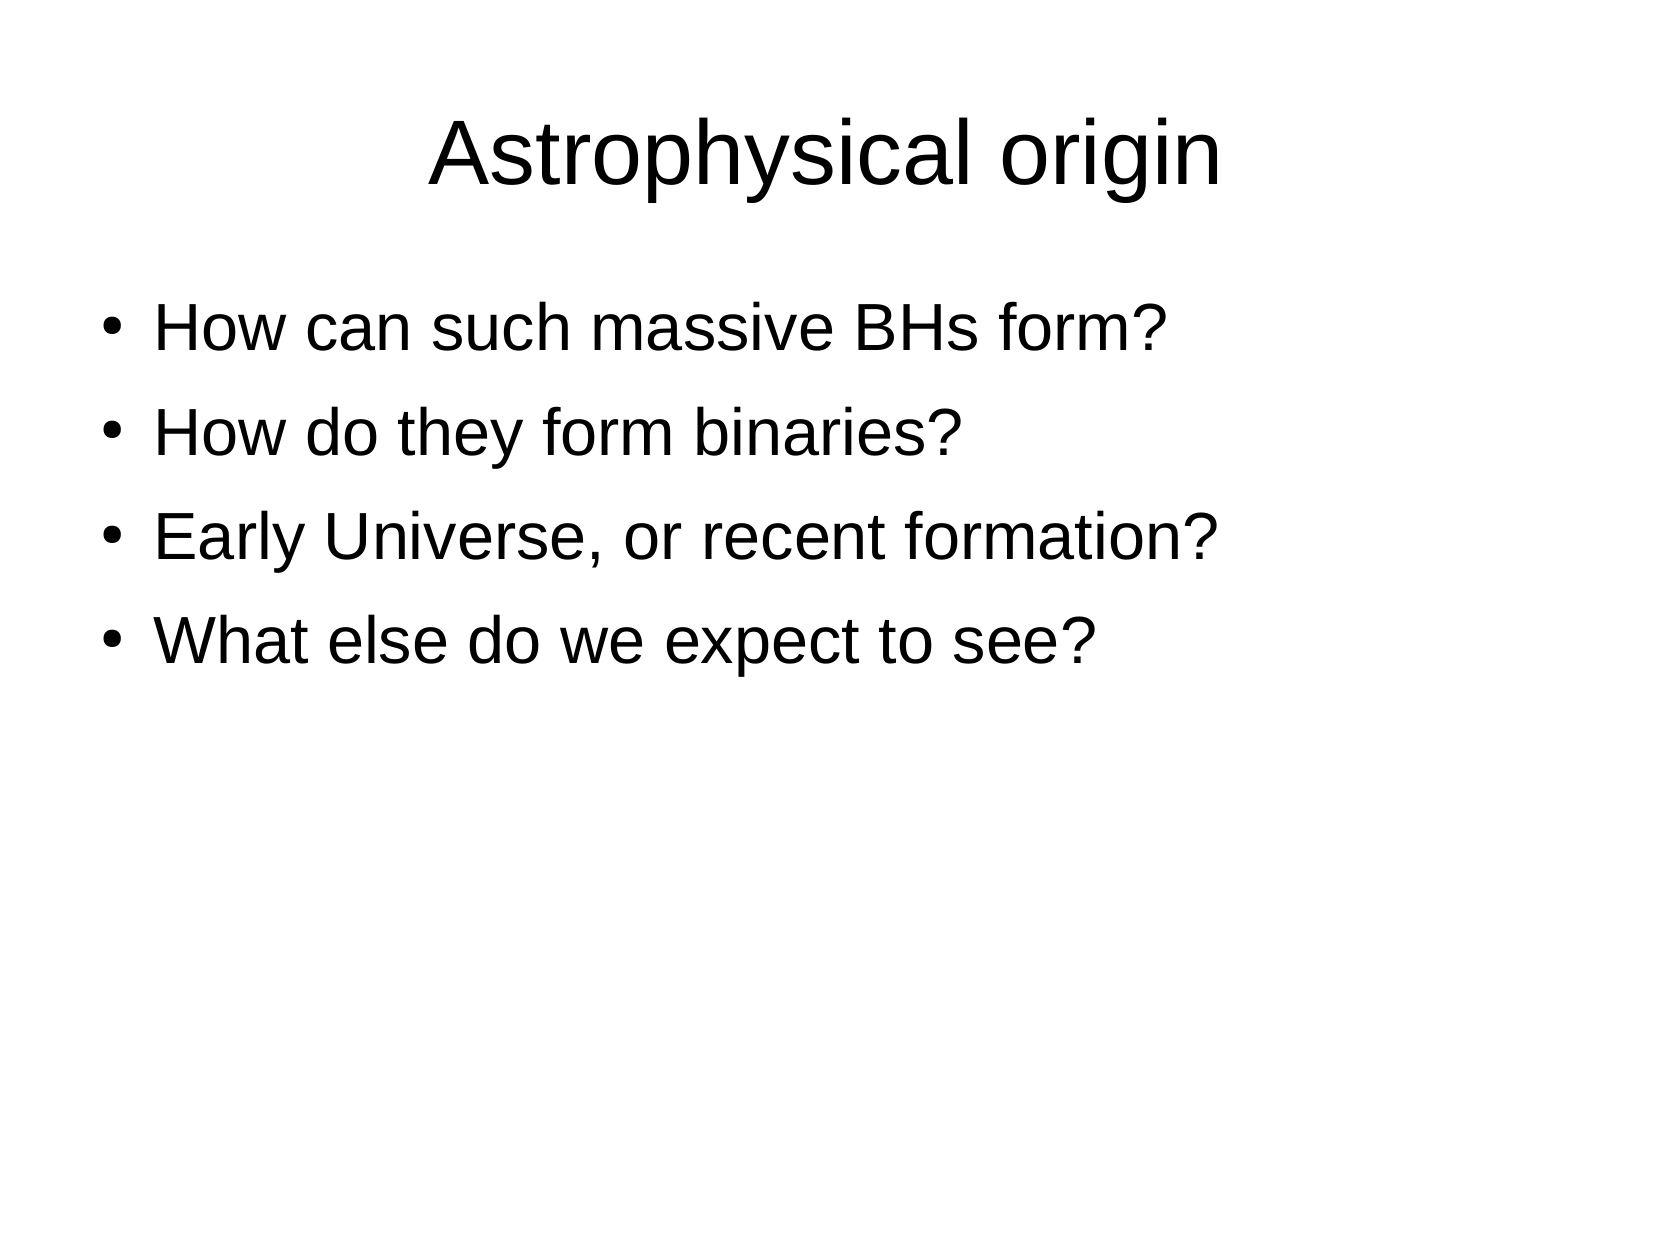

# Astrophysical origin
How can such massive BHs form?
How do they form binaries?
Early Universe, or recent formation?
What else do we expect to see?